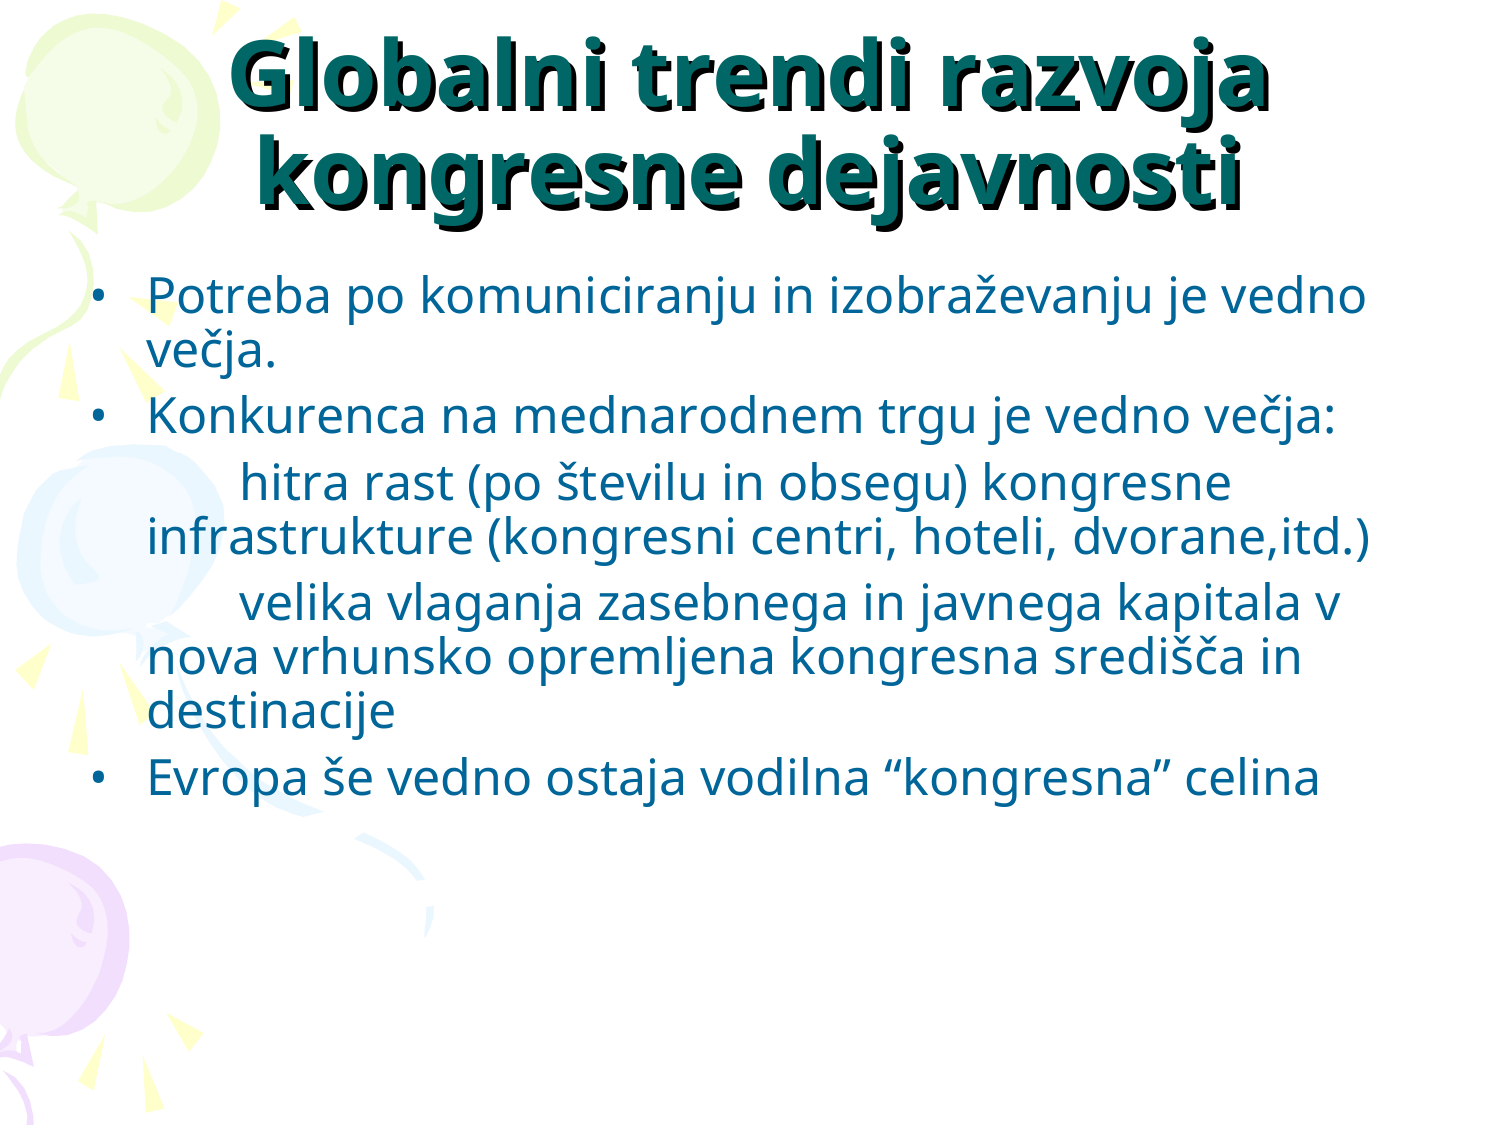

# Globalni trendi razvoja kongresne dejavnosti
Potreba po komuniciranju in izobraževanju je vedno večja.
Konkurenca na mednarodnem trgu je vedno večja:
		hitra rast (po številu in obsegu) kongresne infrastrukture (kongresni centri, hoteli, dvorane,itd.)
		velika vlaganja zasebnega in javnega kapitala v nova vrhunsko opremljena kongresna središča in destinacije
Evropa še vedno ostaja vodilna “kongresna” celina